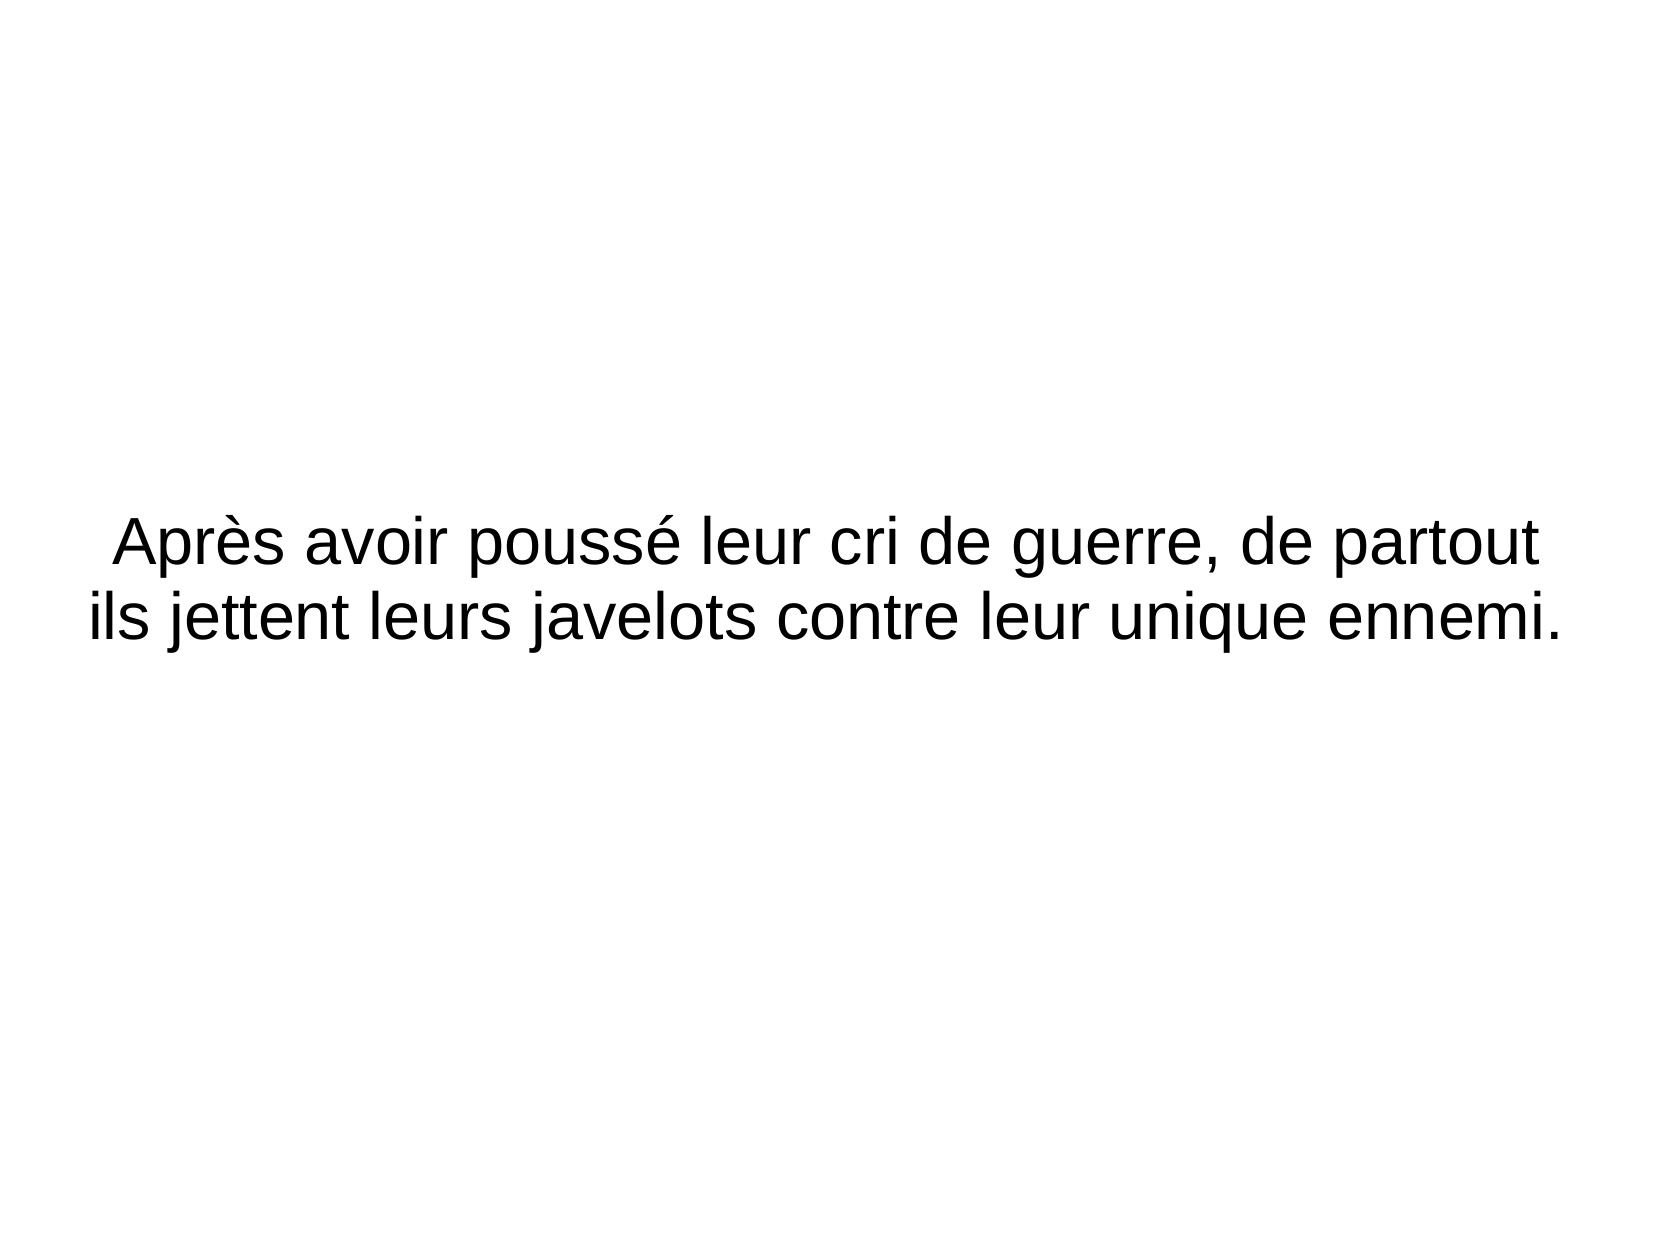

# Après avoir poussé leur cri de guerre, de partout ils jettent leurs javelots contre leur unique ennemi.